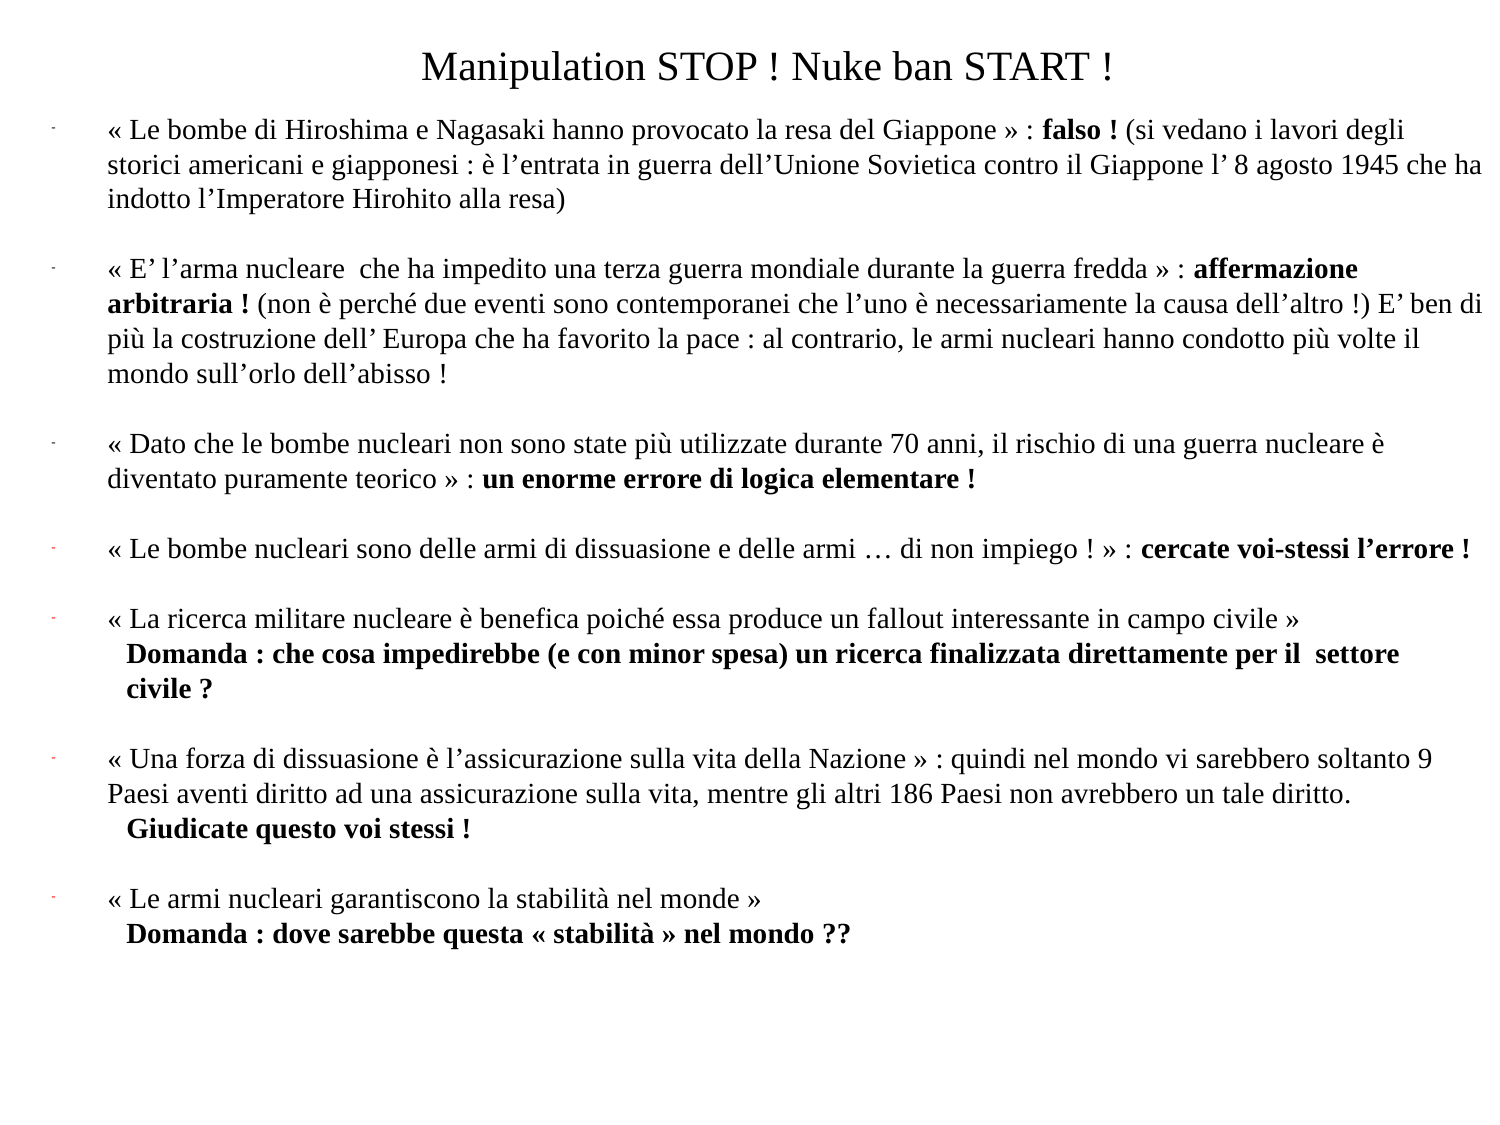

Manipulation STOP ! Nuke ban START !
« Le bombe di Hiroshima e Nagasaki hanno provocato la resa del Giappone » : falso ! (si vedano i lavori degli storici americani e giapponesi : è l’entrata in guerra dell’Unione Sovietica contro il Giappone l’ 8 agosto 1945 che ha indotto l’Imperatore Hirohito alla resa)
« E’ l’arma nucleare che ha impedito una terza guerra mondiale durante la guerra fredda » : affermazione arbitraria ! (non è perché due eventi sono contemporanei che l’uno è necessariamente la causa dell’altro !) E’ ben di più la costruzione dell’ Europa che ha favorito la pace : al contrario, le armi nucleari hanno condotto più volte il mondo sull’orlo dell’abisso !
« Dato che le bombe nucleari non sono state più utilizzate durante 70 anni, il rischio di una guerra nucleare è diventato puramente teorico » : un enorme errore di logica elementare !
« Le bombe nucleari sono delle armi di dissuasione e delle armi … di non impiego ! » : cercate voi-stessi l’errore !
« La ricerca militare nucleare è benefica poiché essa produce un fallout interessante in campo civile »
Domanda : che cosa impedirebbe (e con minor spesa) un ricerca finalizzata direttamente per il settore civile ?
« Una forza di dissuasione è l’assicurazione sulla vita della Nazione » : quindi nel mondo vi sarebbero soltanto 9 Paesi aventi diritto ad una assicurazione sulla vita, mentre gli altri 186 Paesi non avrebbero un tale diritto.
Giudicate questo voi stessi !
« Le armi nucleari garantiscono la stabilità nel monde »
Domanda : dove sarebbe questa « stabilità » nel mondo ??